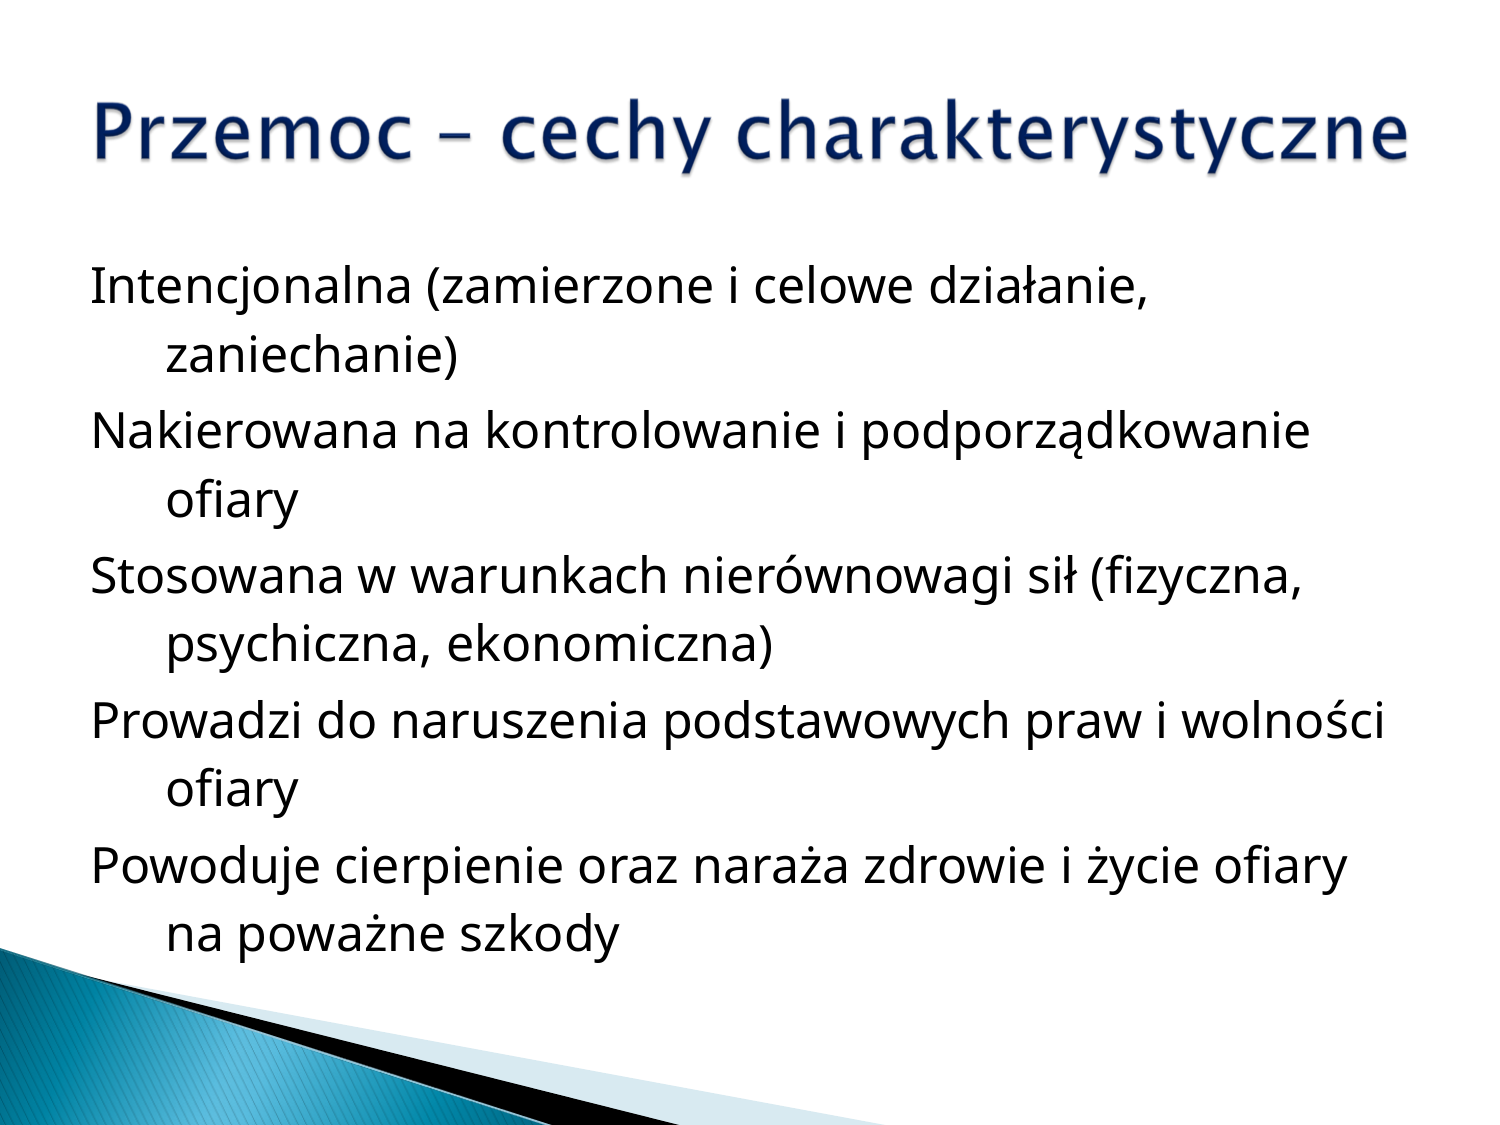

# Intencjonalna (zamierzone i celowe działanie, zaniechanie)
Nakierowana na kontrolowanie i podporządkowanie ofiary
Stosowana w warunkach nierównowagi sił (fizyczna, psychiczna, ekonomiczna)
Prowadzi do naruszenia podstawowych praw i wolności ofiary
Powoduje cierpienie oraz naraża zdrowie i życie ofiary na poważne szkody